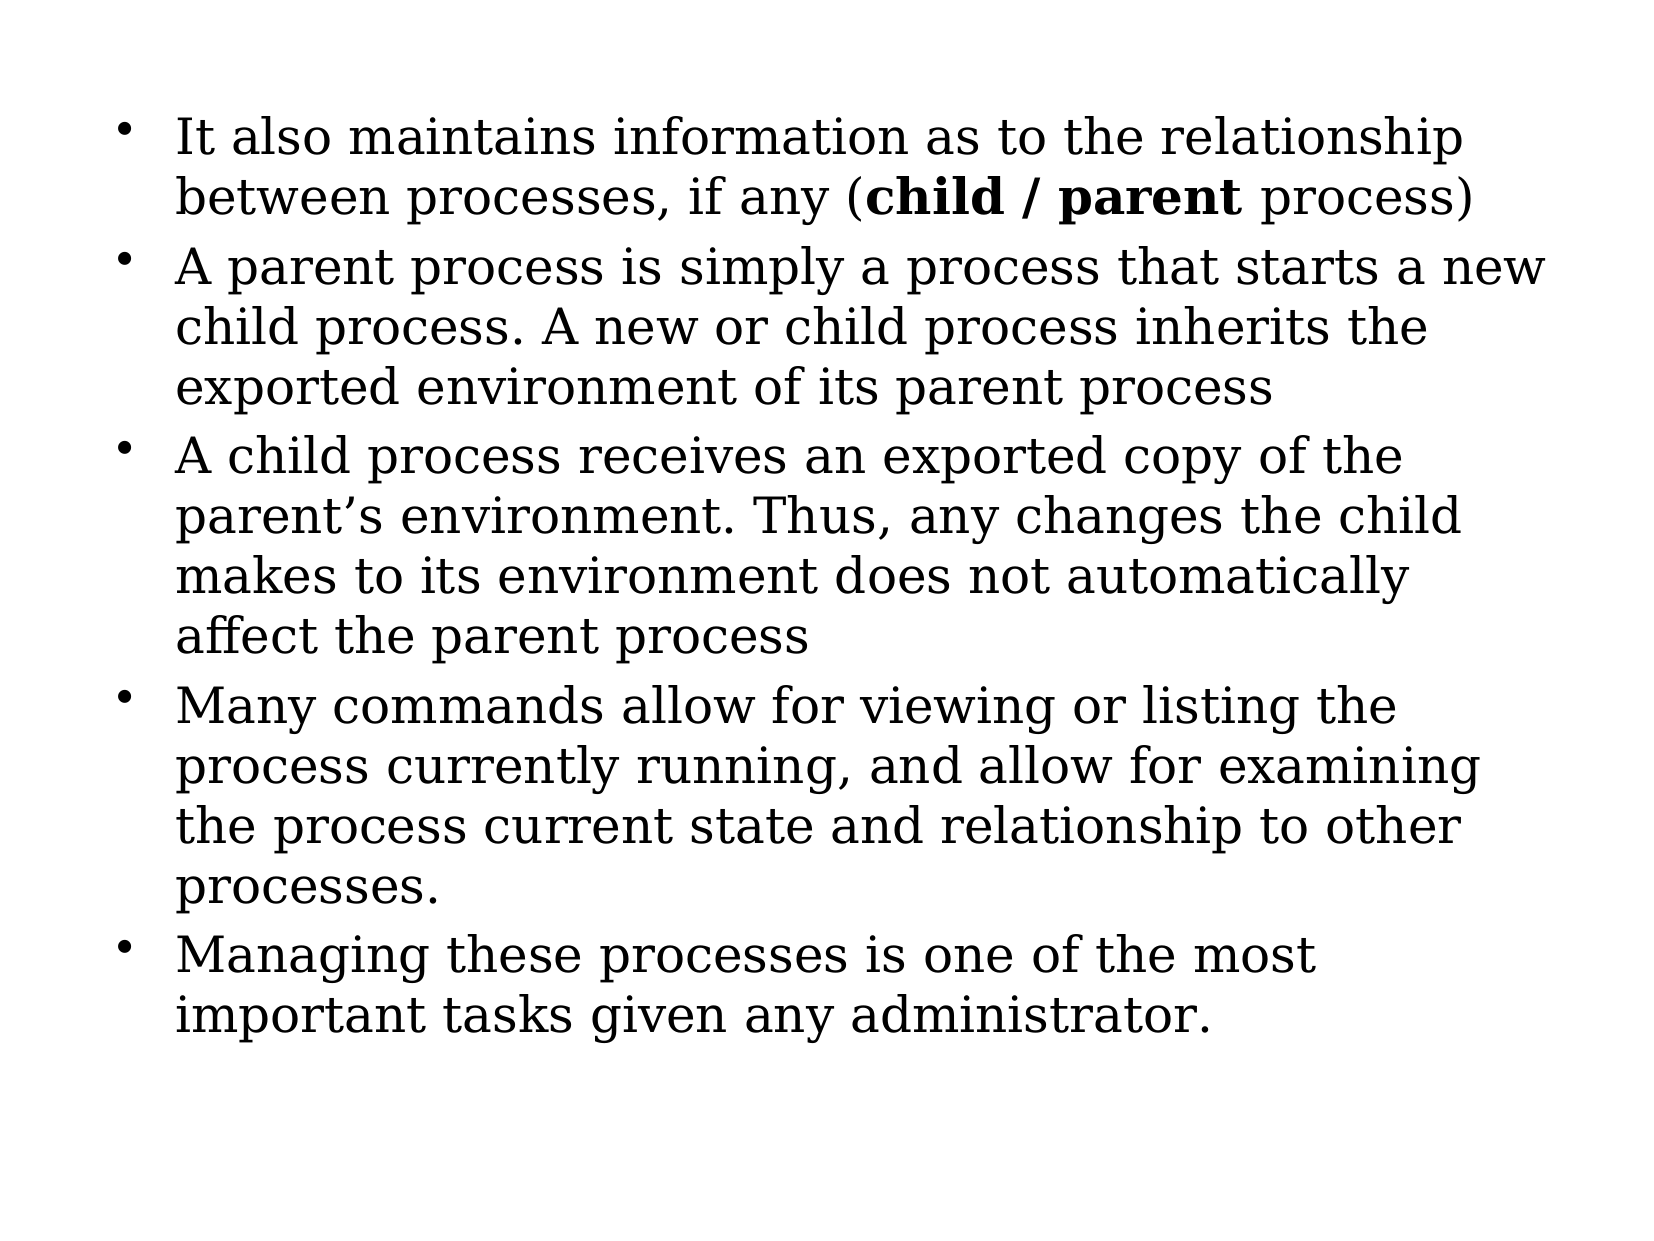

It also maintains information as to the relationship between processes, if any (child / parent process)
A parent process is simply a process that starts a new child process. A new or child process inherits the exported environment of its parent process
A child process receives an exported copy of the parent’s environment. Thus, any changes the child makes to its environment does not automatically affect the parent process
Many commands allow for viewing or listing the process currently running, and allow for examining the process current state and relationship to other processes.
Managing these processes is one of the most important tasks given any administrator.